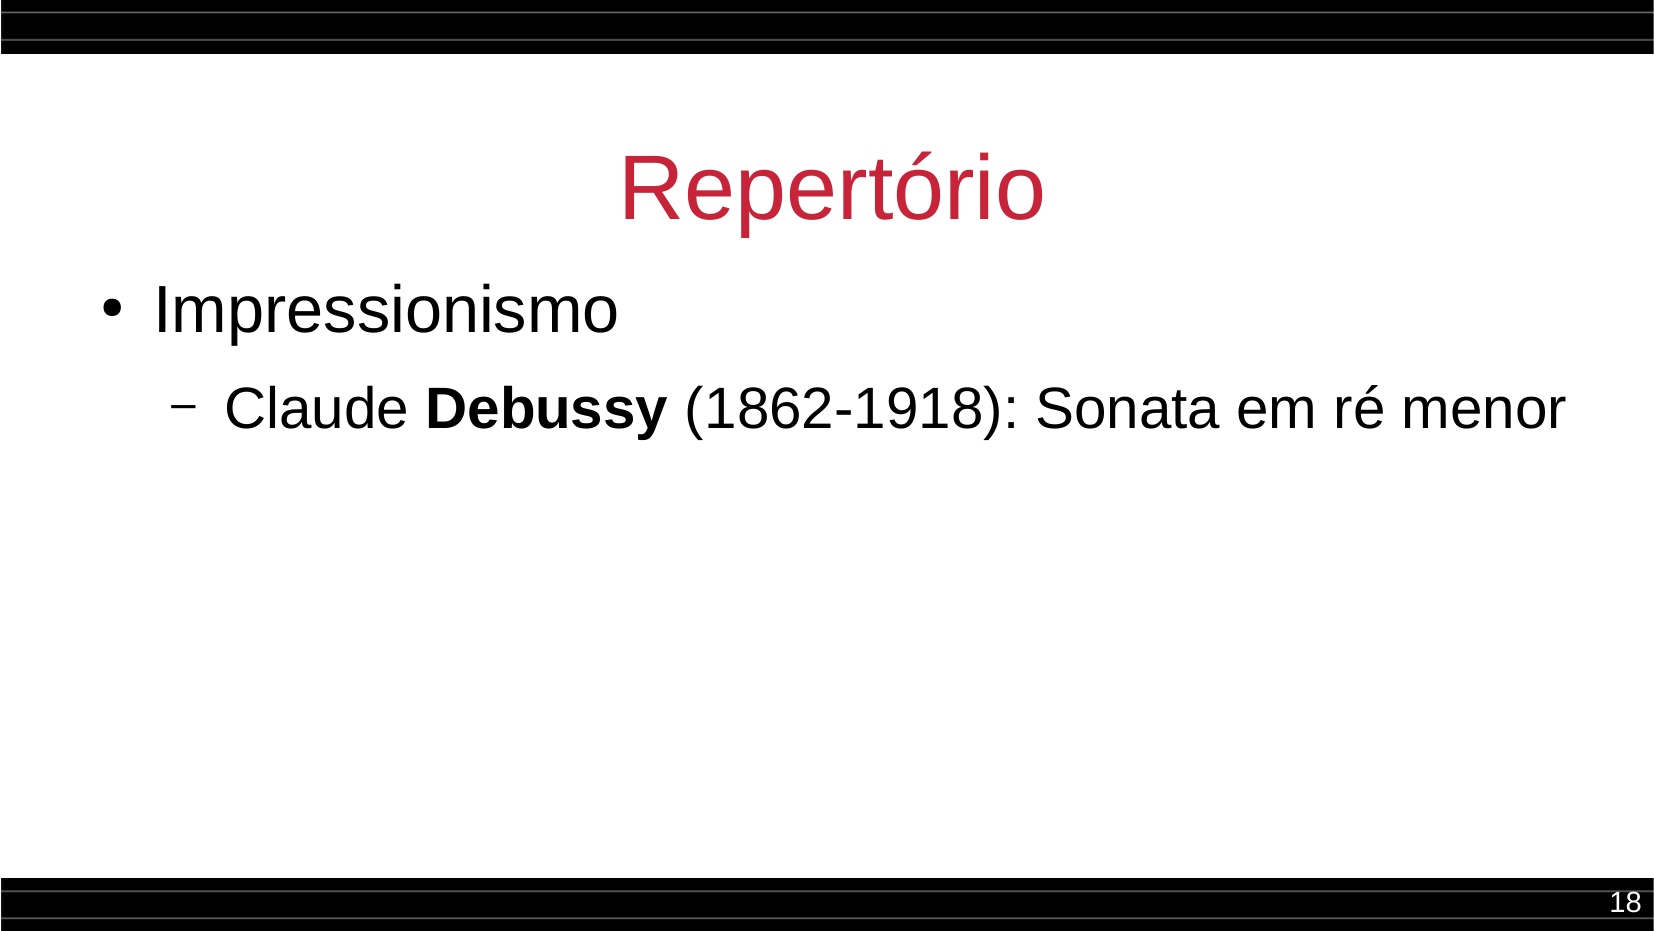

# Repertório
Impressionismo
Claude Debussy (1862-1918): Sonata em ré menor